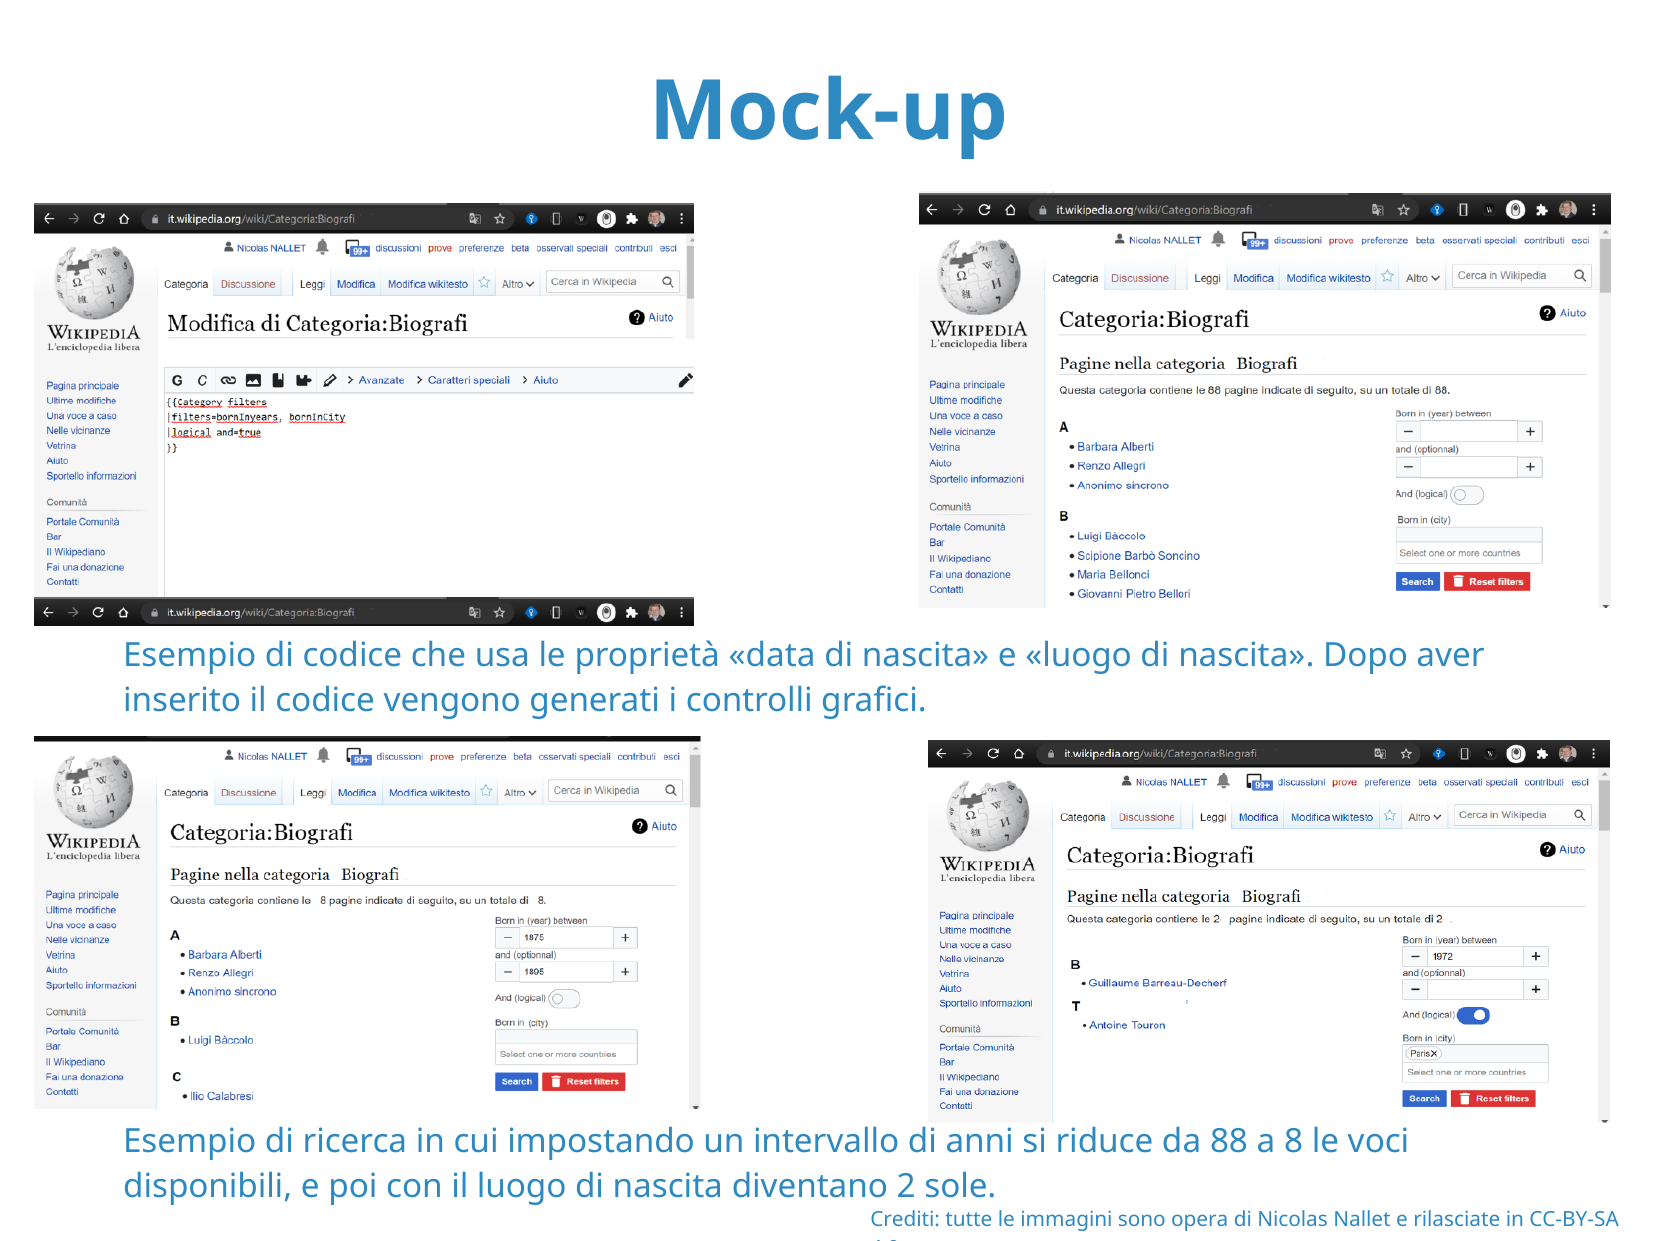

Mock-up
Esempio di codice che usa le proprietà «data di nascita» e «luogo di nascita». Dopo aver inserito il codice vengono generati i controlli grafici.
Esempio di ricerca in cui impostando un intervallo di anni si riduce da 88 a 8 le voci disponibili, e poi con il luogo di nascita diventano 2 sole.
Crediti: tutte le immagini sono opera di Nicolas Nallet e rilasciate in CC-BY-SA 4.0